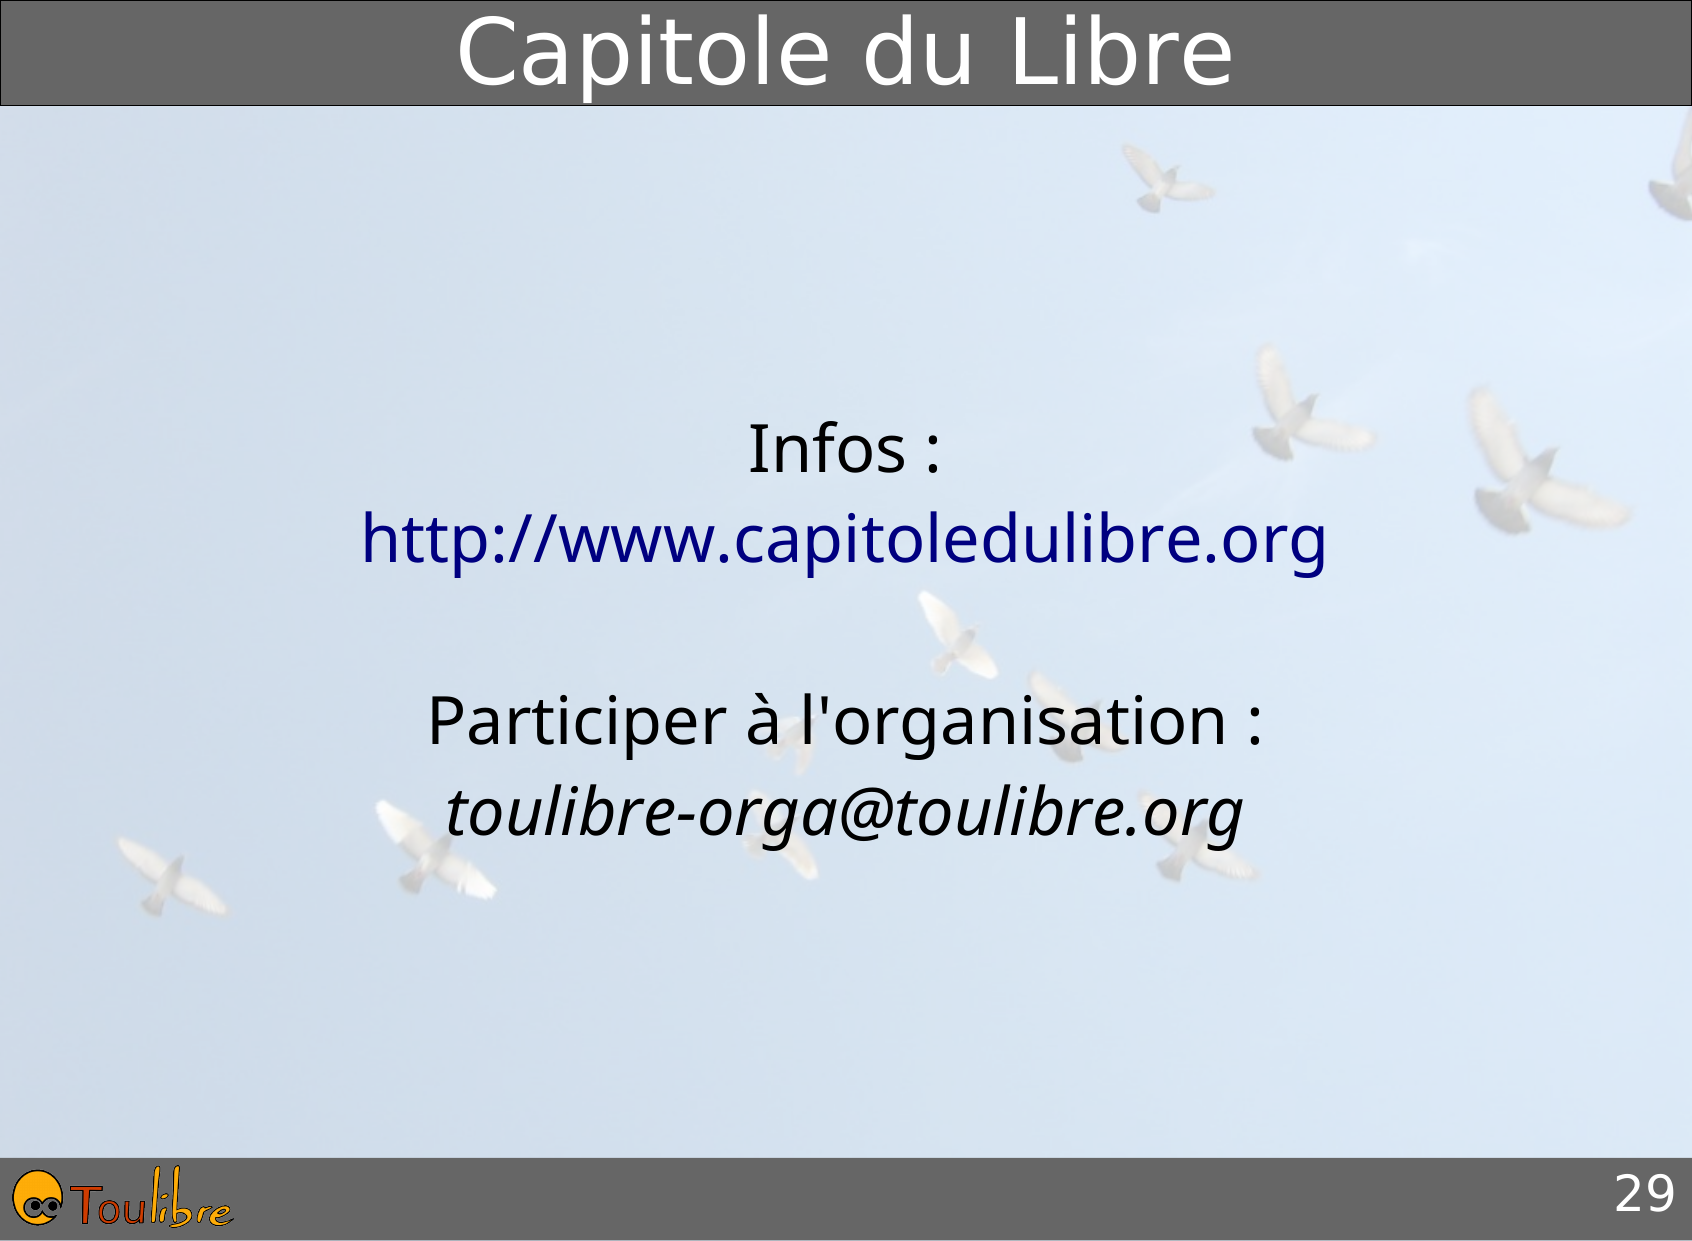

# Capitole du Libre
Infos :
http://www.capitoledulibre.org
Participer à l'organisation :
toulibre-orga@toulibre.org